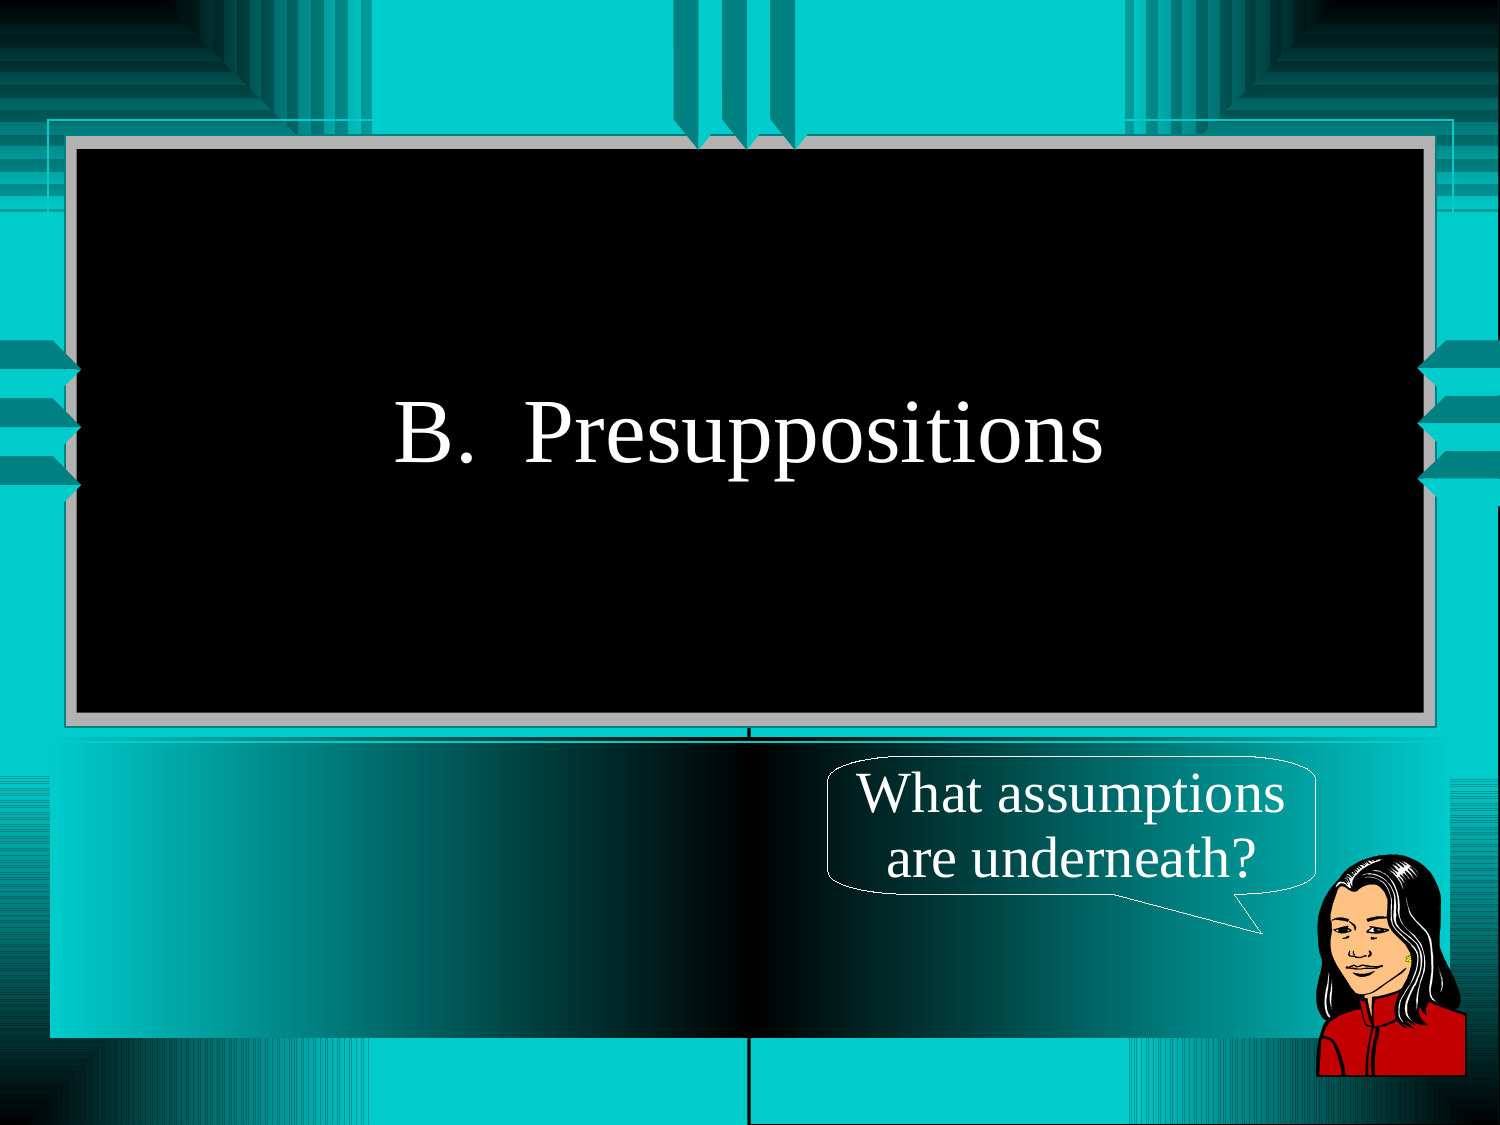

# B. Presuppositions
What assumptions
are underneath?